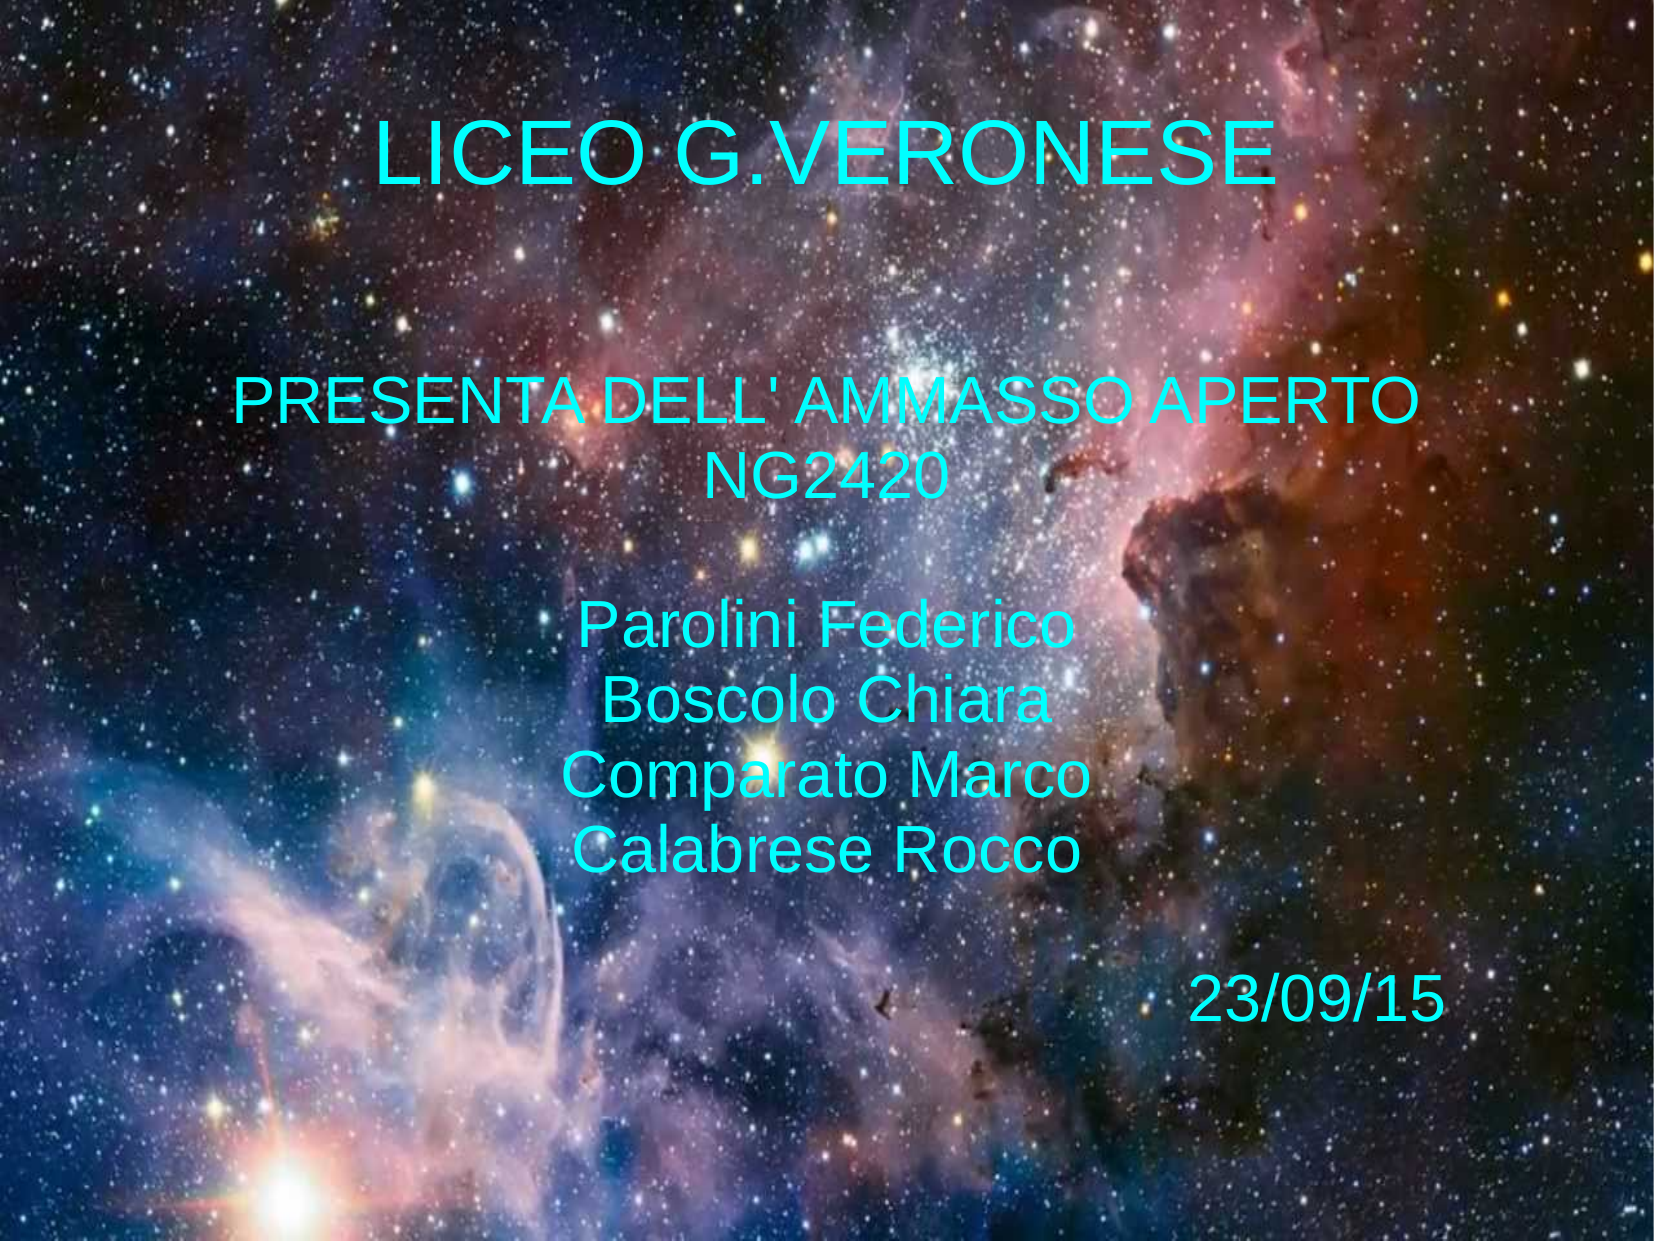

# LICEO G.VERONESE
PRESENTA DELL' AMMASSO APERTO
NG2420
Parolini Federico
Boscolo Chiara
Comparato Marco
Calabrese Rocco
 23/09/15